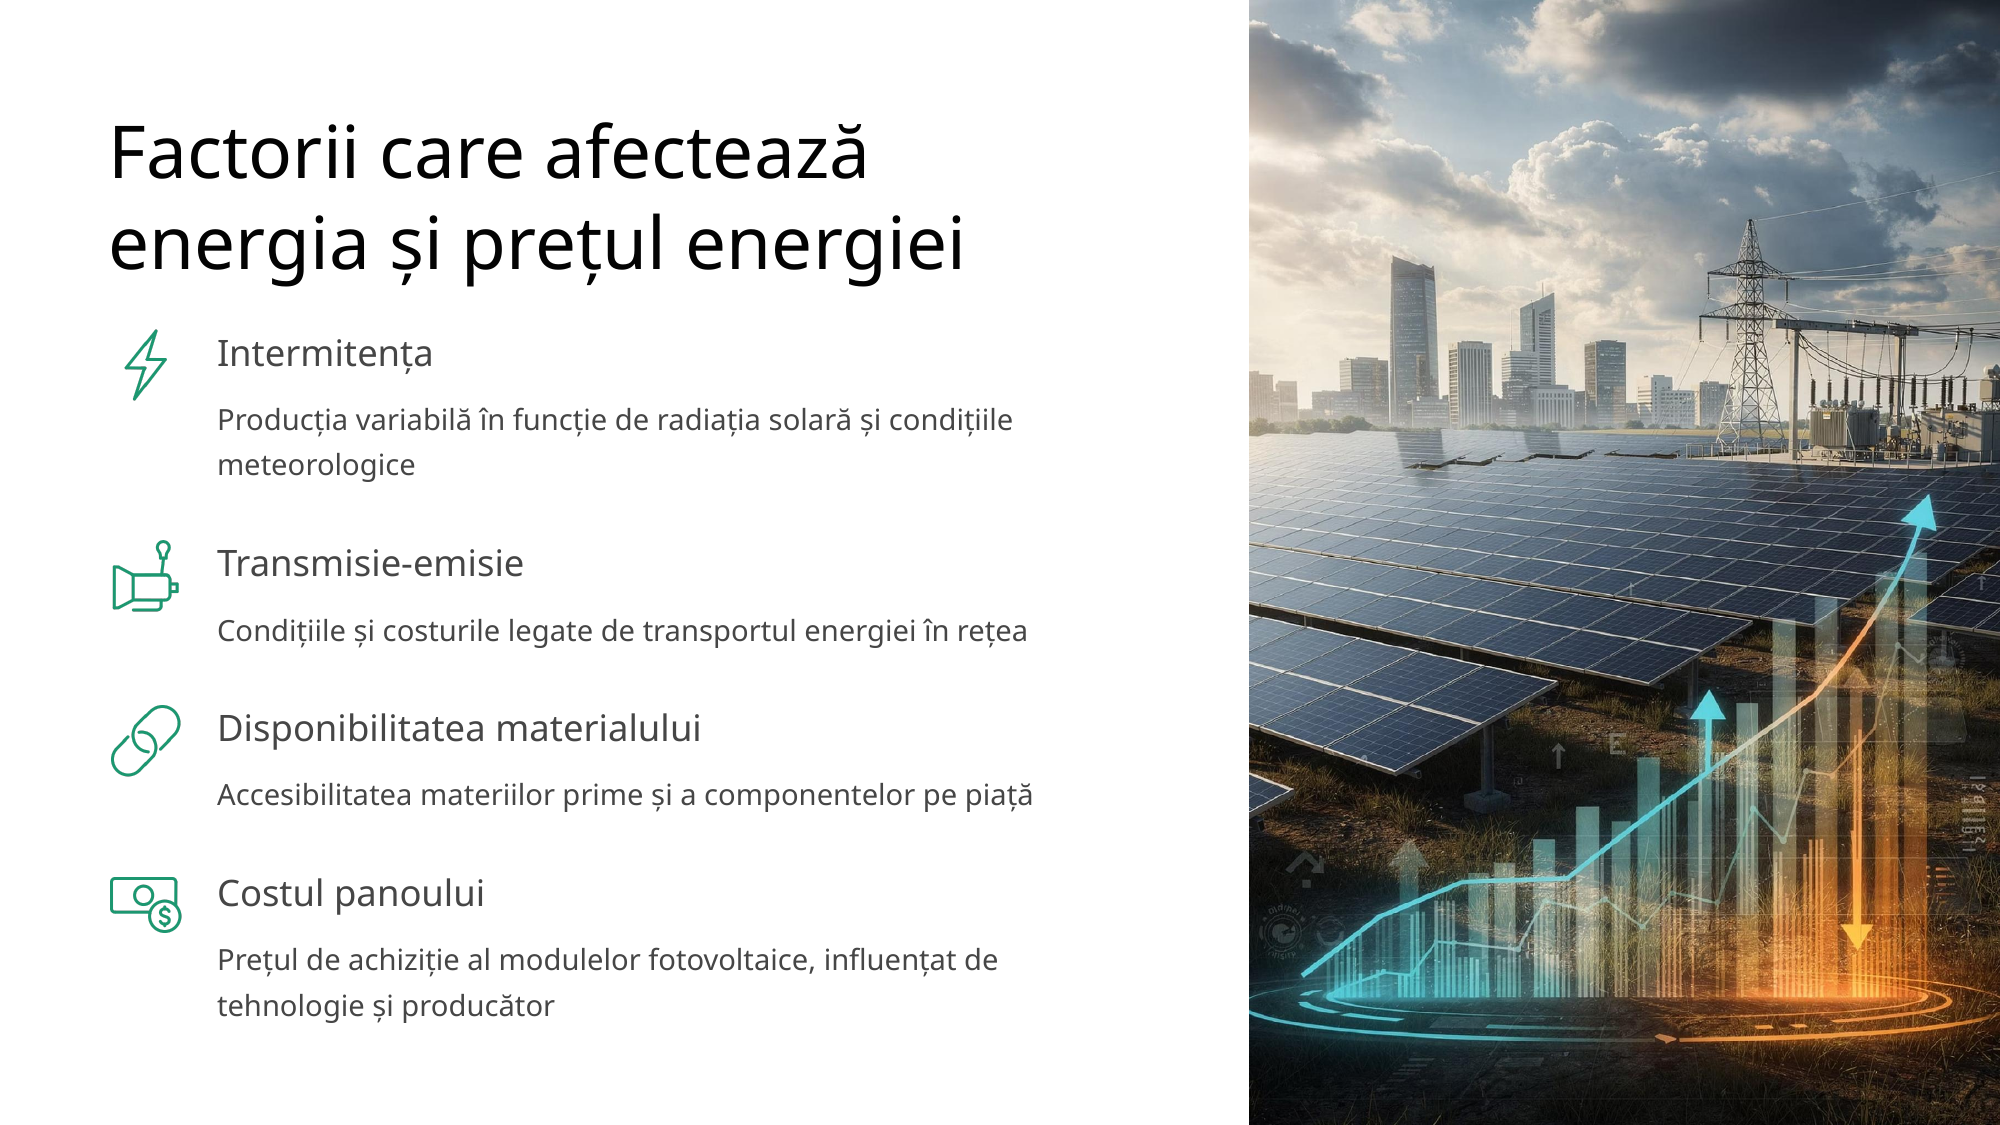

Factorii care afectează energia și prețul energiei
Intermitența
Producția variabilă în funcție de radiația solară și condițiile meteorologice
Transmisie-emisie
Condițiile și costurile legate de transportul energiei în rețea
Disponibilitatea materialului
Accesibilitatea materiilor prime și a componentelor pe piață
Costul panoului
Prețul de achiziție al modulelor fotovoltaice, influențat de tehnologie și producător